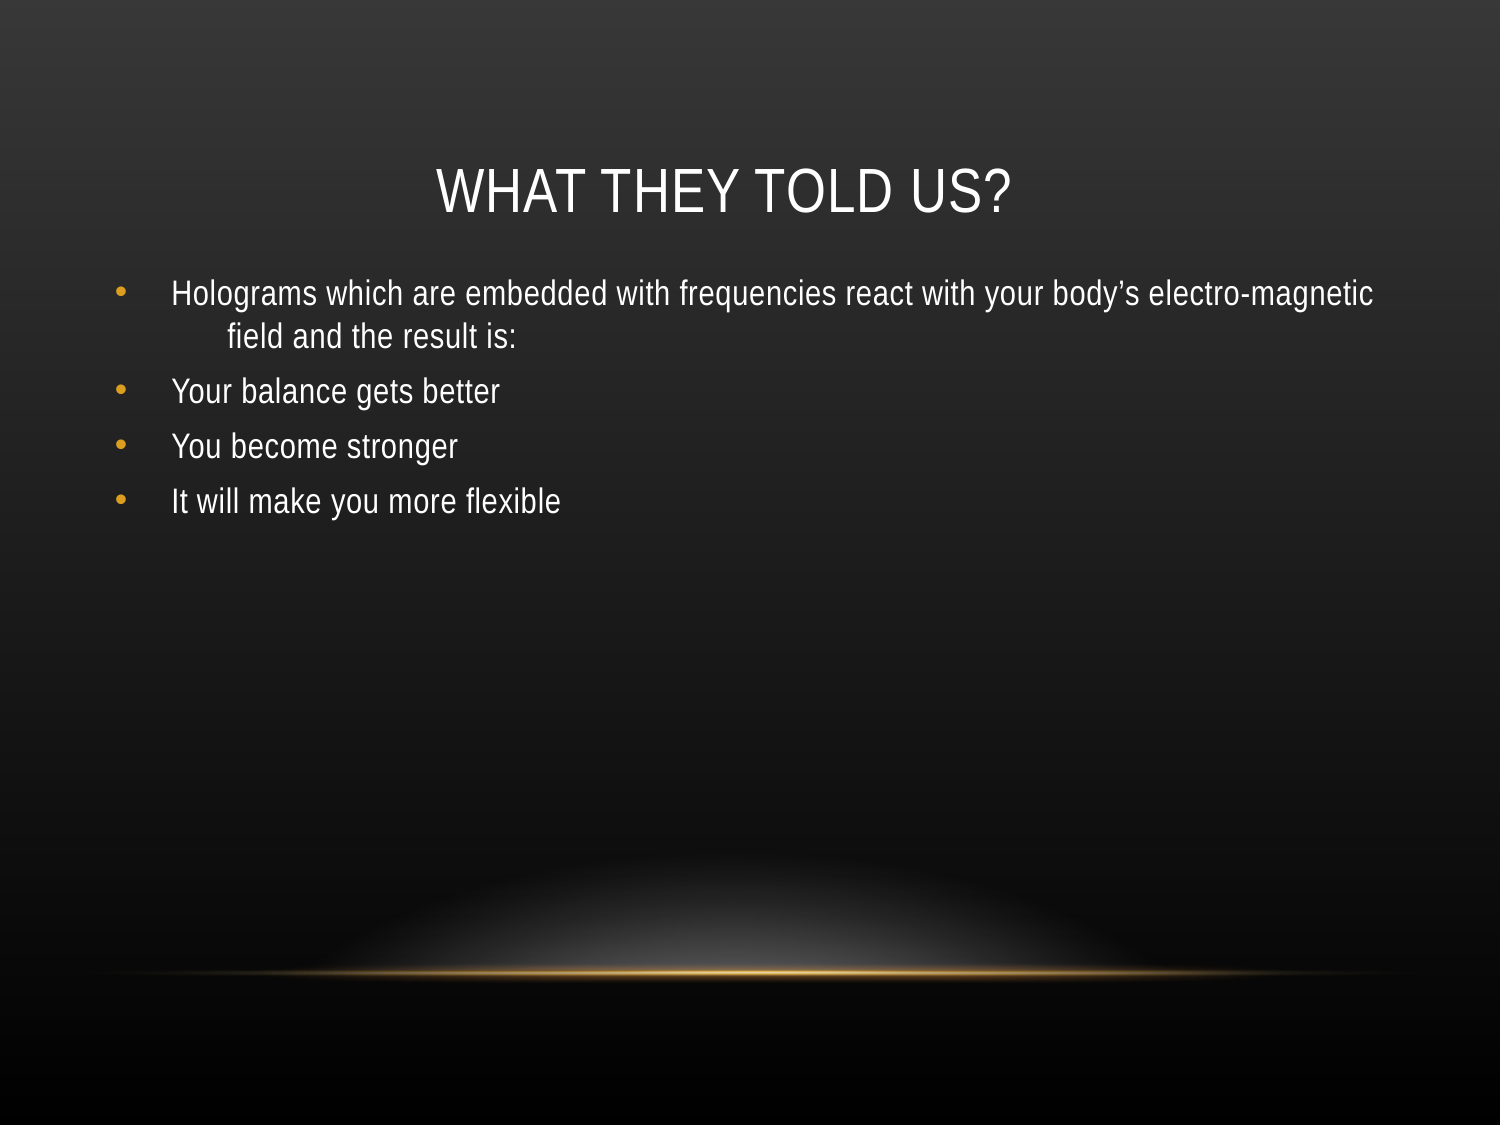

# What they told us?
Holograms which are embedded with frequencies react with your body’s electro-magnetic field and the result is:
Your balance gets better
You become stronger
It will make you more flexible